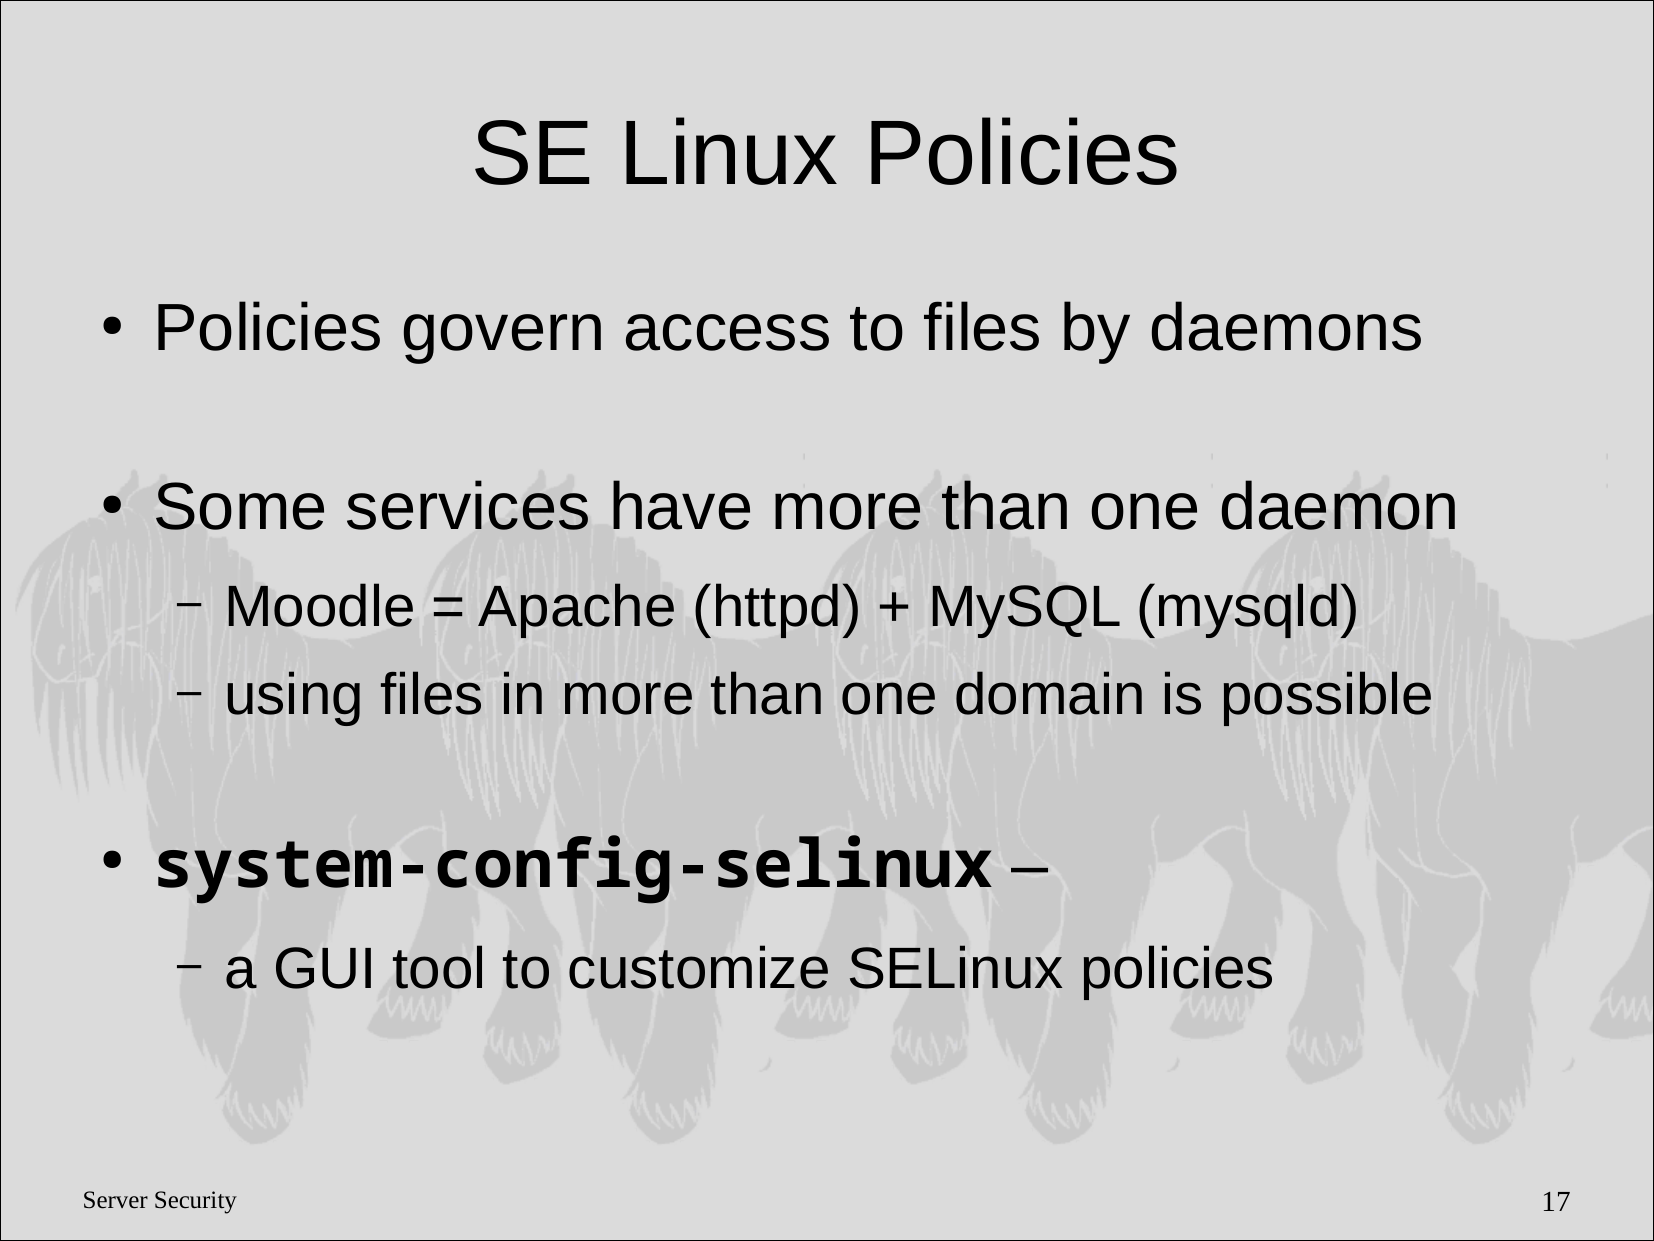

# SE Linux Policies
Policies govern access to files by daemons
Some services have more than one daemon
Moodle = Apache (httpd) + MySQL (mysqld)
using files in more than one domain is possible
system-config-selinux –
a GUI tool to customize SELinux policies